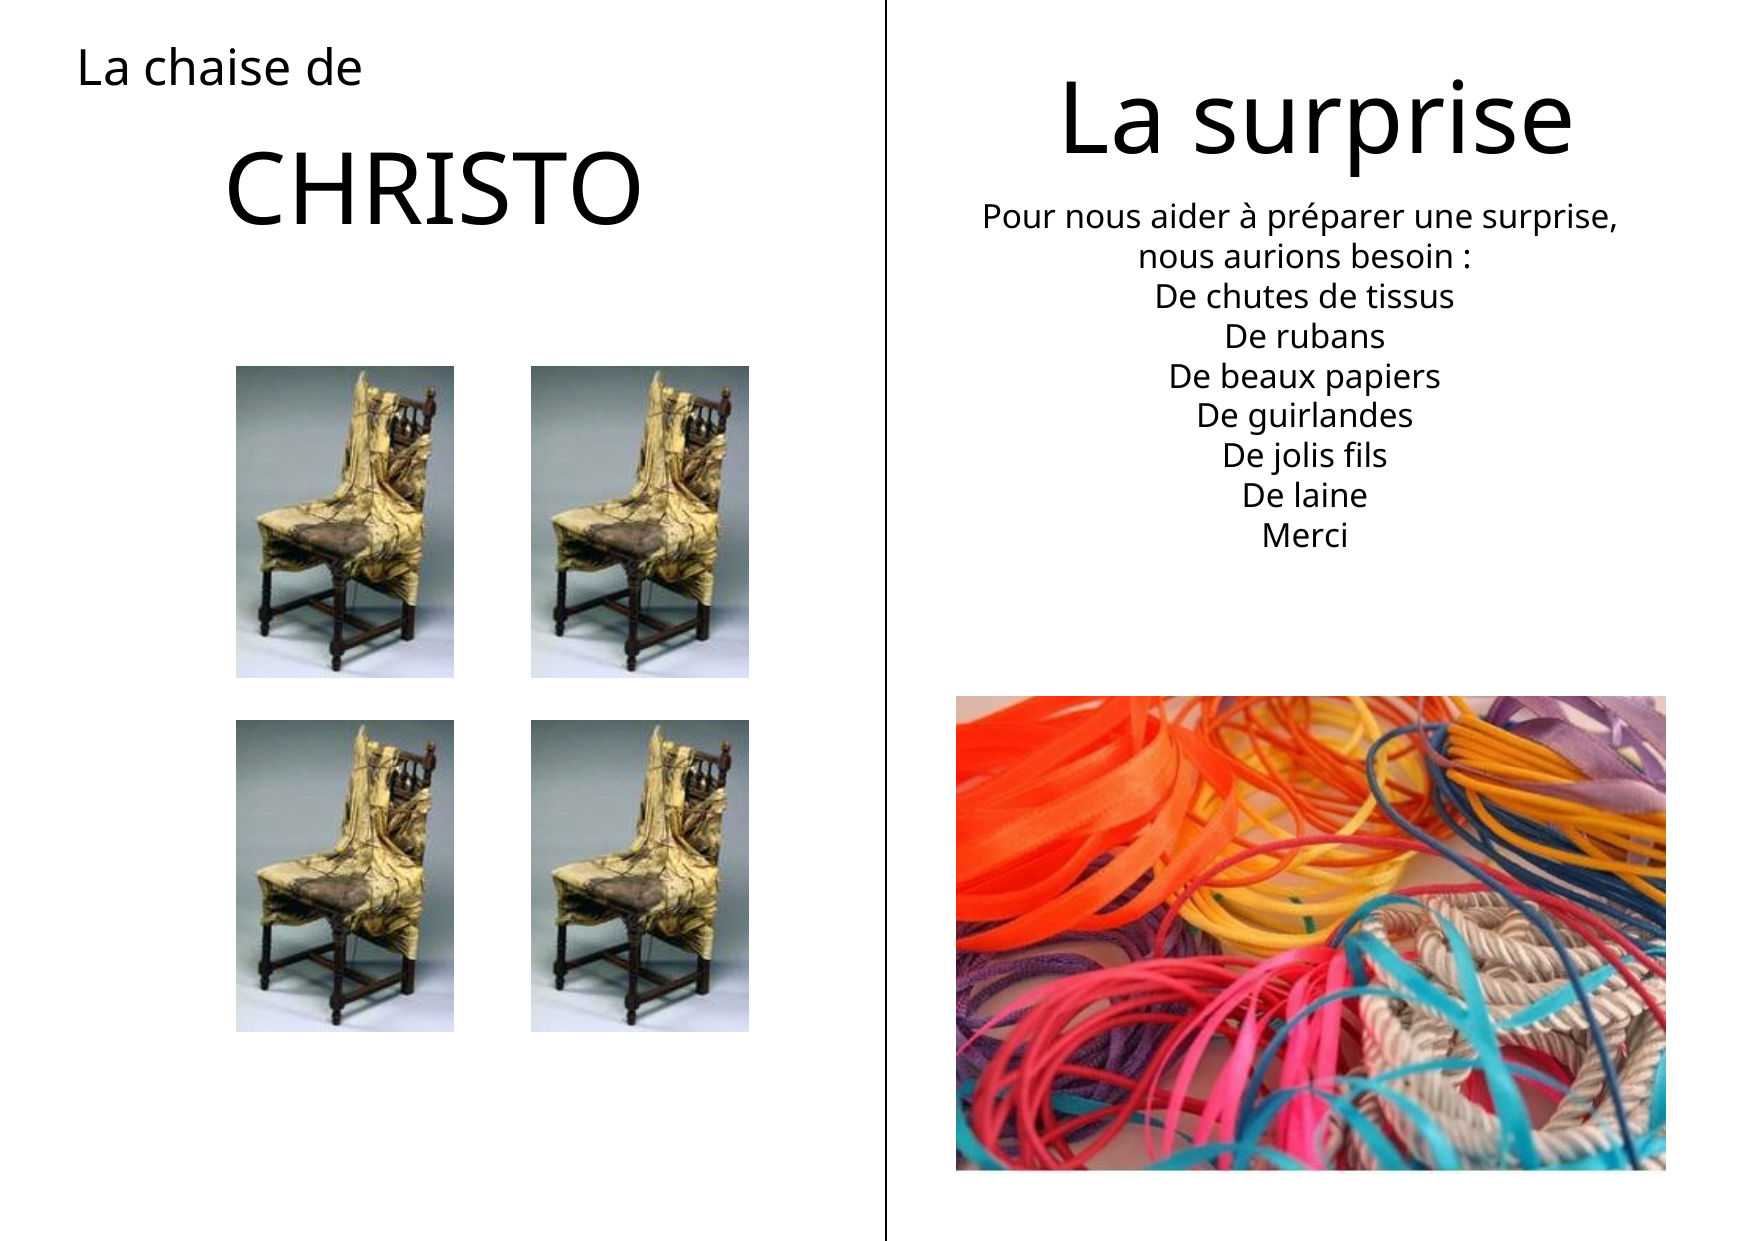

La chaise de
La surprise
 CHRISTO
Pour nous aider à préparer une surprise,
nous aurions besoin :
De chutes de tissus
De rubans
De beaux papiers
De guirlandes
De jolis fils
De laine
Merci